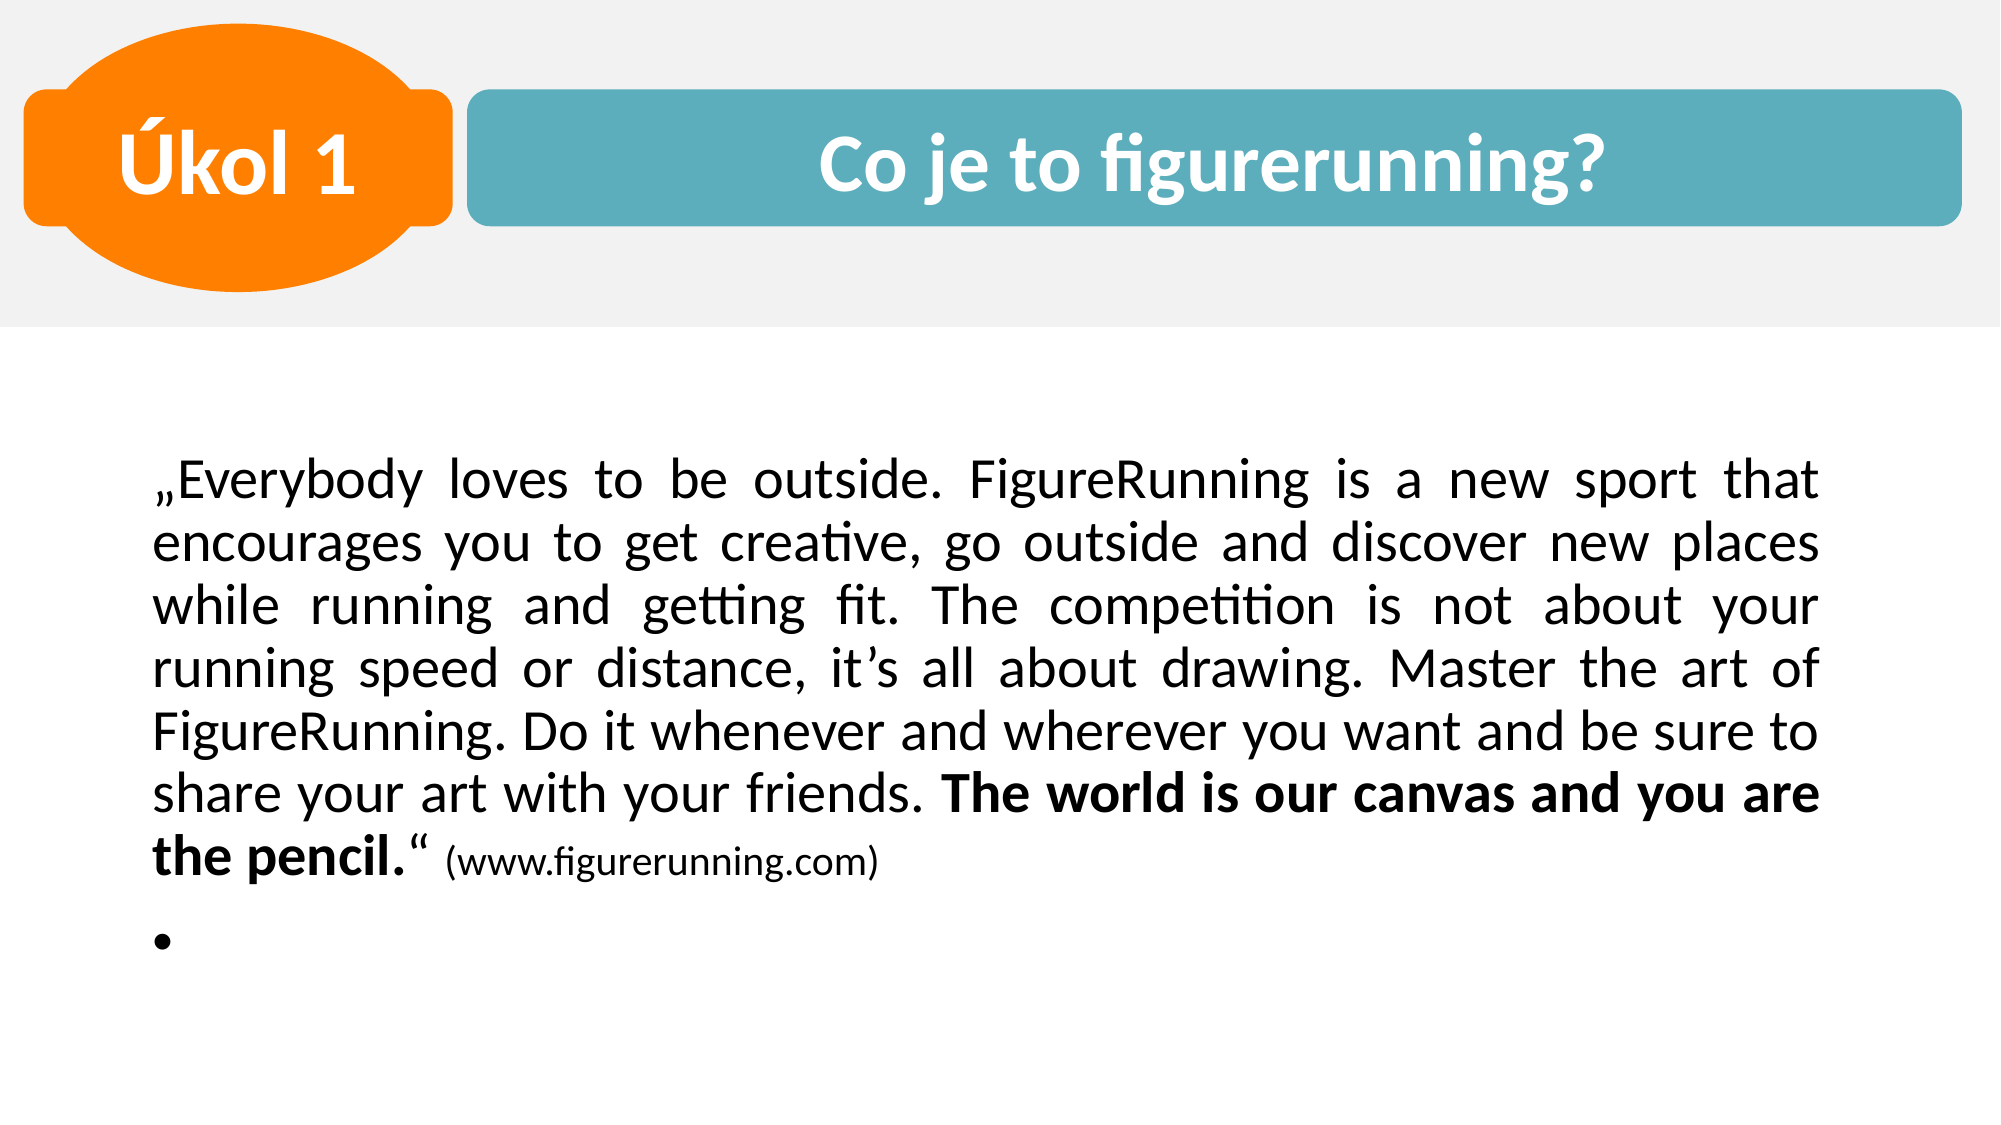

Úkol 1
Úkol č. 1
Co je to figurerunning?
# „Everybody loves to be outside. FigureRunning is a new sport that encourages you to get creative, go outside and discover new places while running and getting fit. The competition is not about your running speed or distance, it’s all about drawing. Master the art of FigureRunning. Do it whenever and wherever you want and be sure to share your art with your friends. The world is our canvas and you are the pencil.“ (www.figurerunning.com)